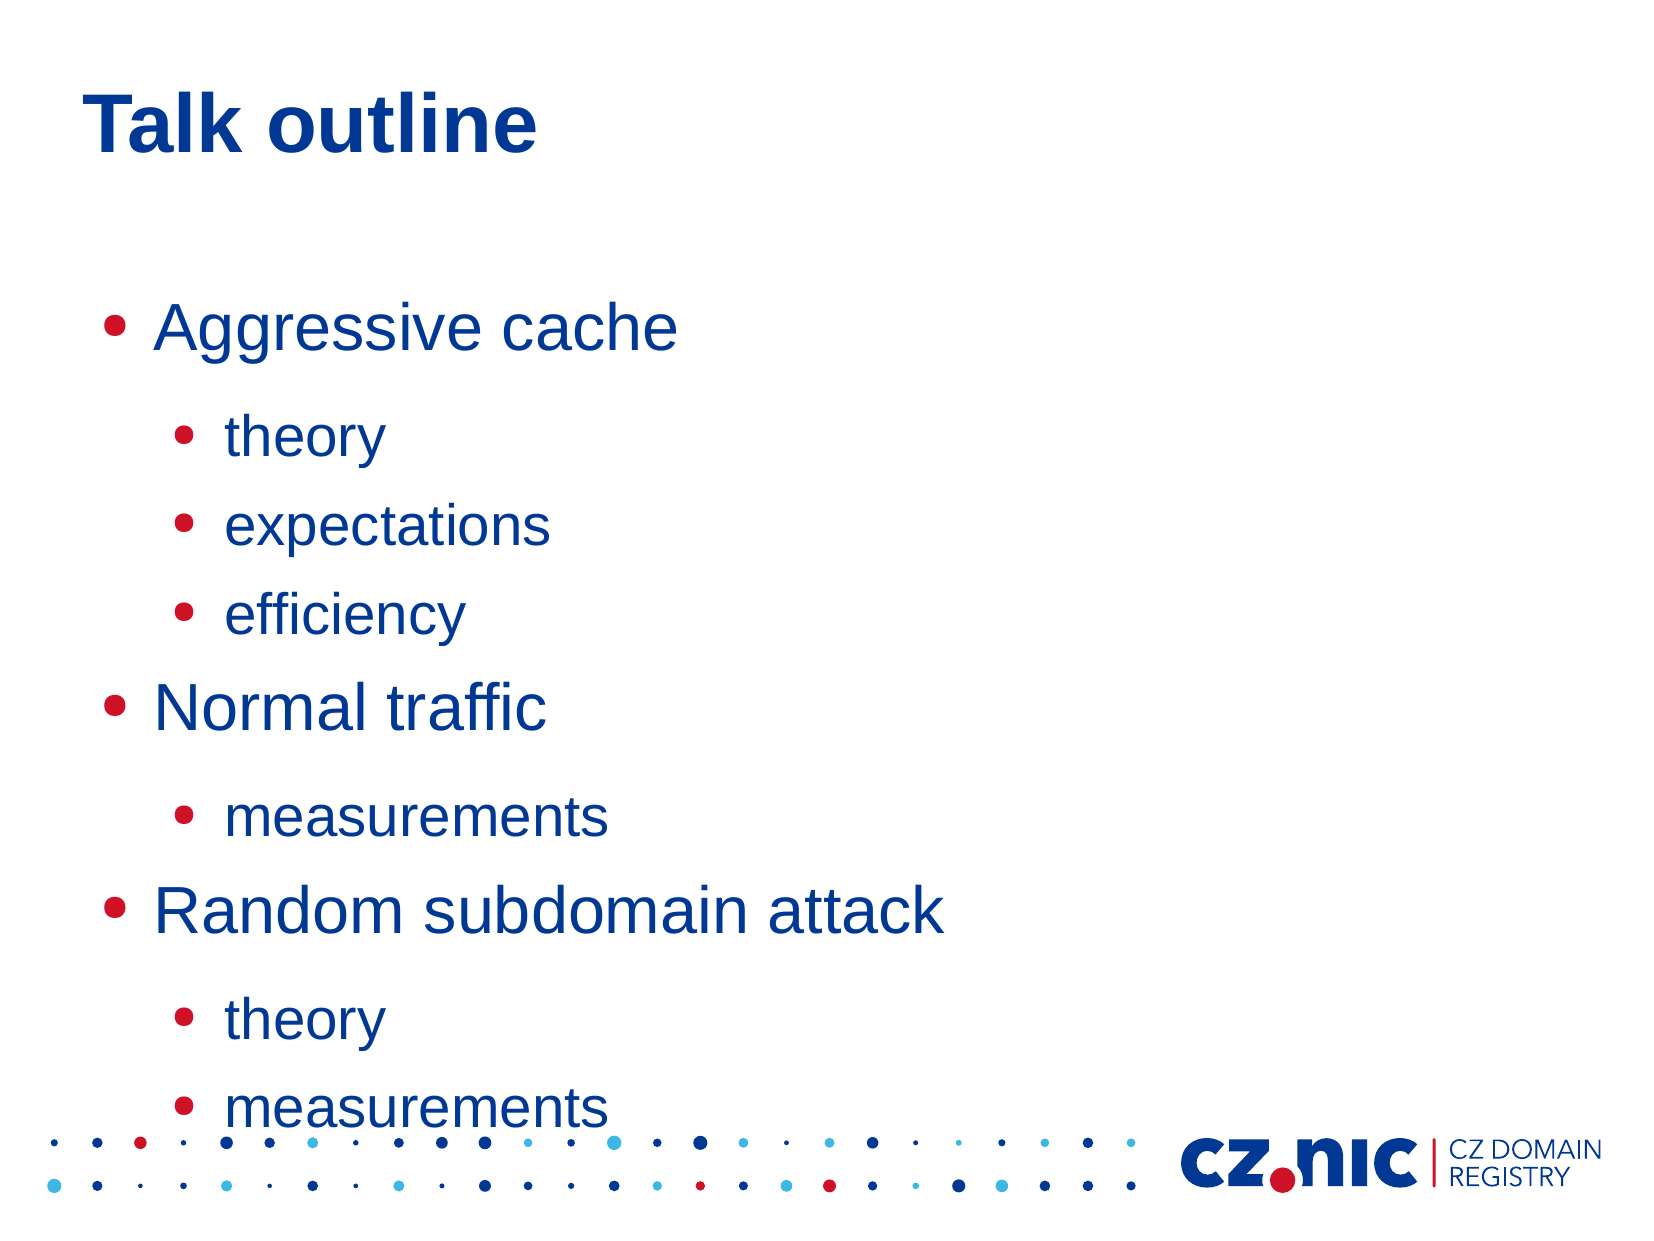

# Talk outline
Aggressive cache
theory
expectations
efficiency
Normal traffic
measurements
Random subdomain attack
theory
measurements